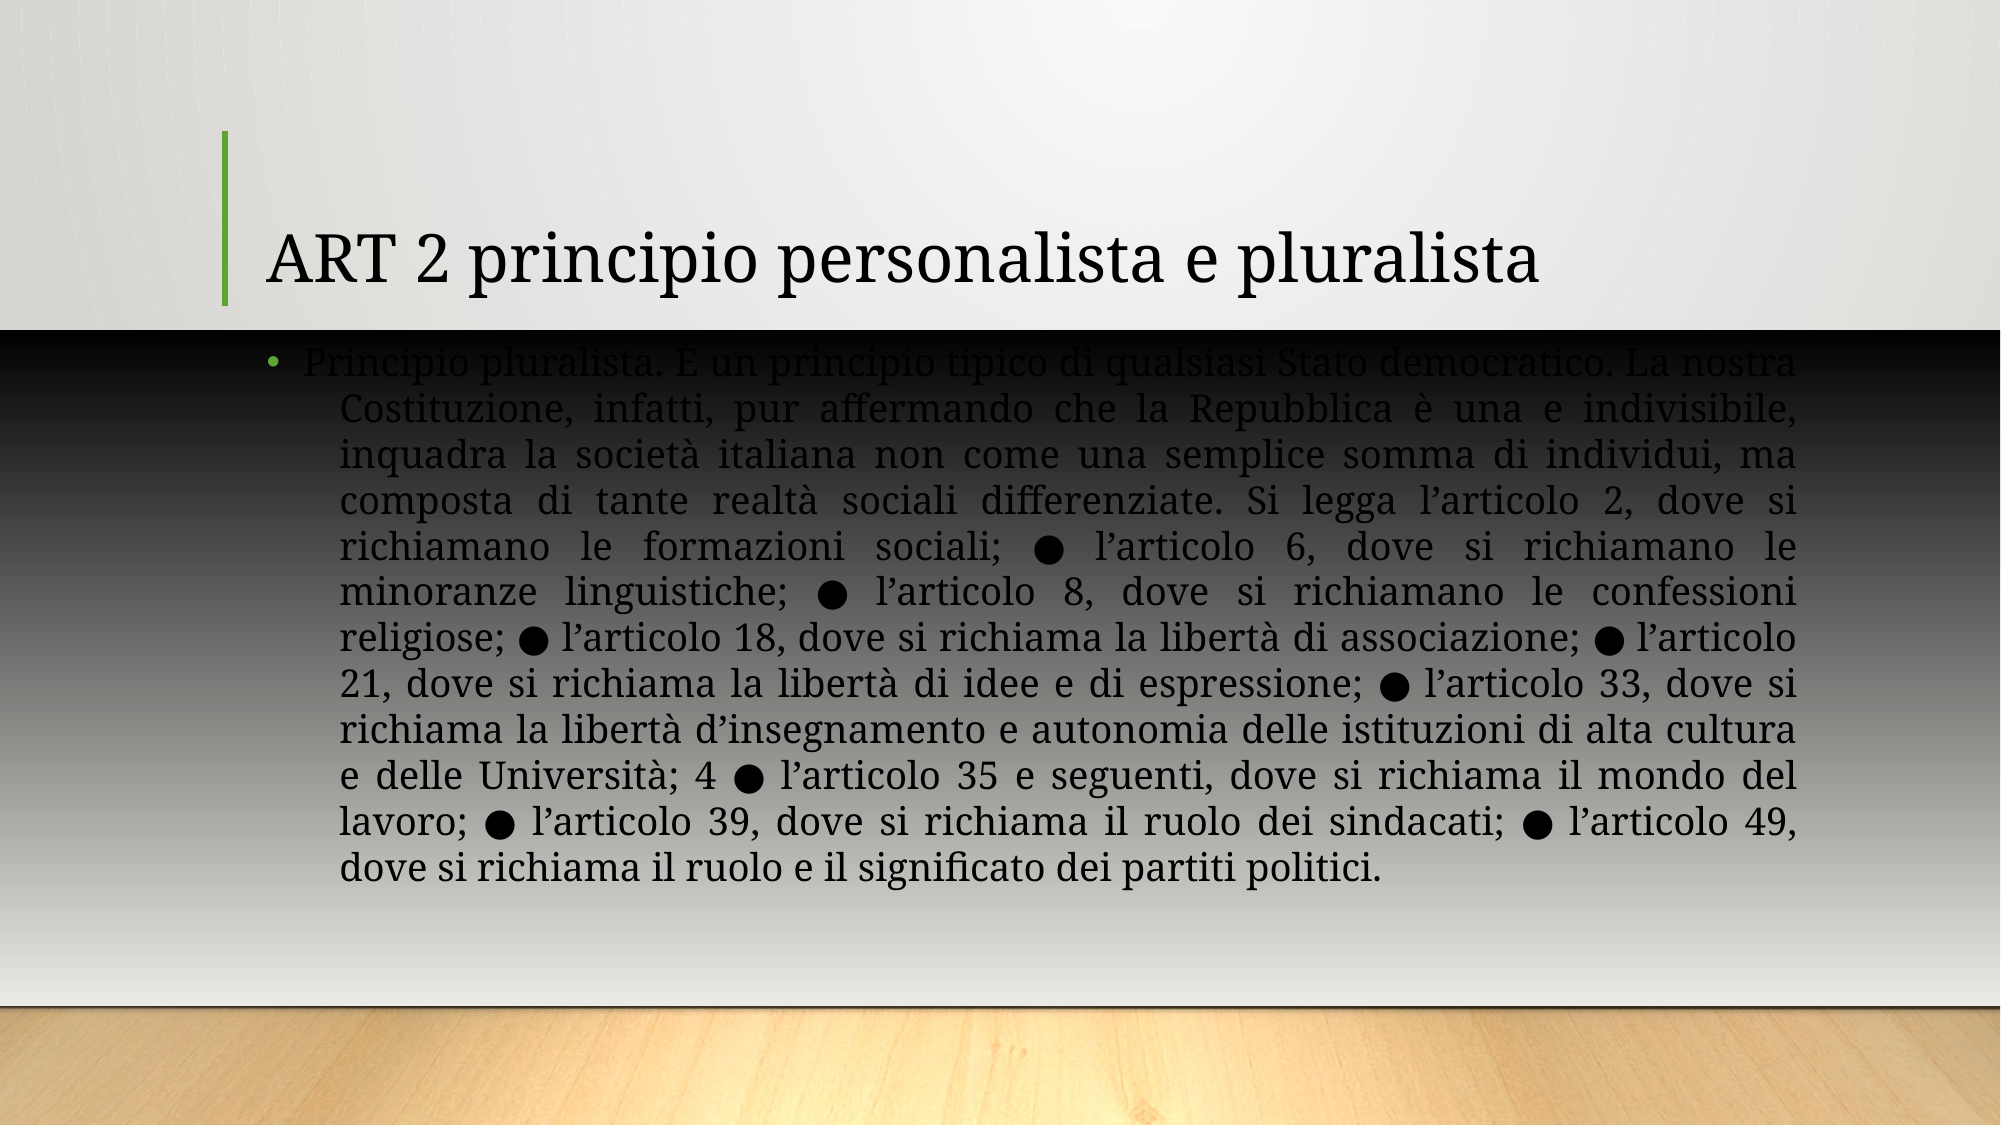

# ART 2 principio personalista e pluralista
Principio pluralista. È un principio tipico di qualsiasi Stato democratico. La nostra Costituzione, infatti, pur affermando che la Repubblica è una e indivisibile, inquadra la società italiana non come una semplice somma di individui, ma composta di tante realtà sociali differenziate. Si legga l’articolo 2, dove si richiamano le formazioni sociali; ● l’articolo 6, dove si richiamano le minoranze linguistiche; ● l’articolo 8, dove si richiamano le confessioni religiose; ● l’articolo 18, dove si richiama la libertà di associazione; ● l’articolo 21, dove si richiama la libertà di idee e di espressione; ● l’articolo 33, dove si richiama la libertà d’insegnamento e autonomia delle istituzioni di alta cultura e delle Università; 4 ● l’articolo 35 e seguenti, dove si richiama il mondo del lavoro; ● l’articolo 39, dove si richiama il ruolo dei sindacati; ● l’articolo 49, dove si richiama il ruolo e il significato dei partiti politici.